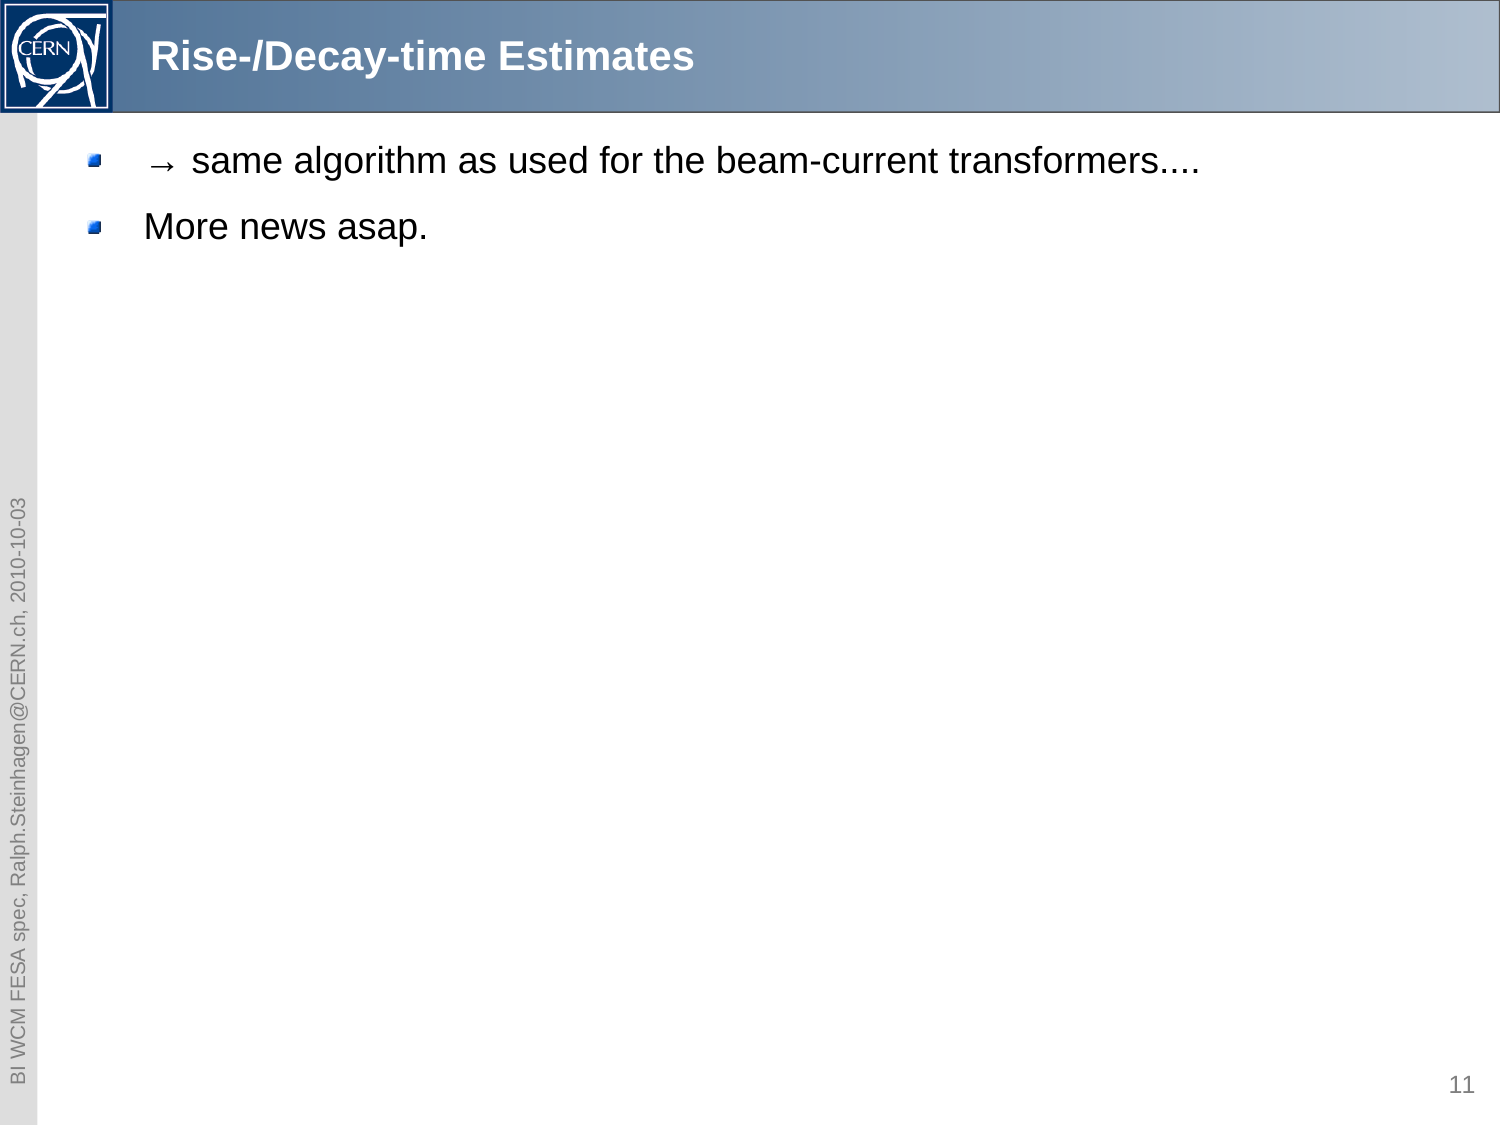

# Rise-/Decay-time Estimates
→ same algorithm as used for the beam-current transformers....
More news asap.